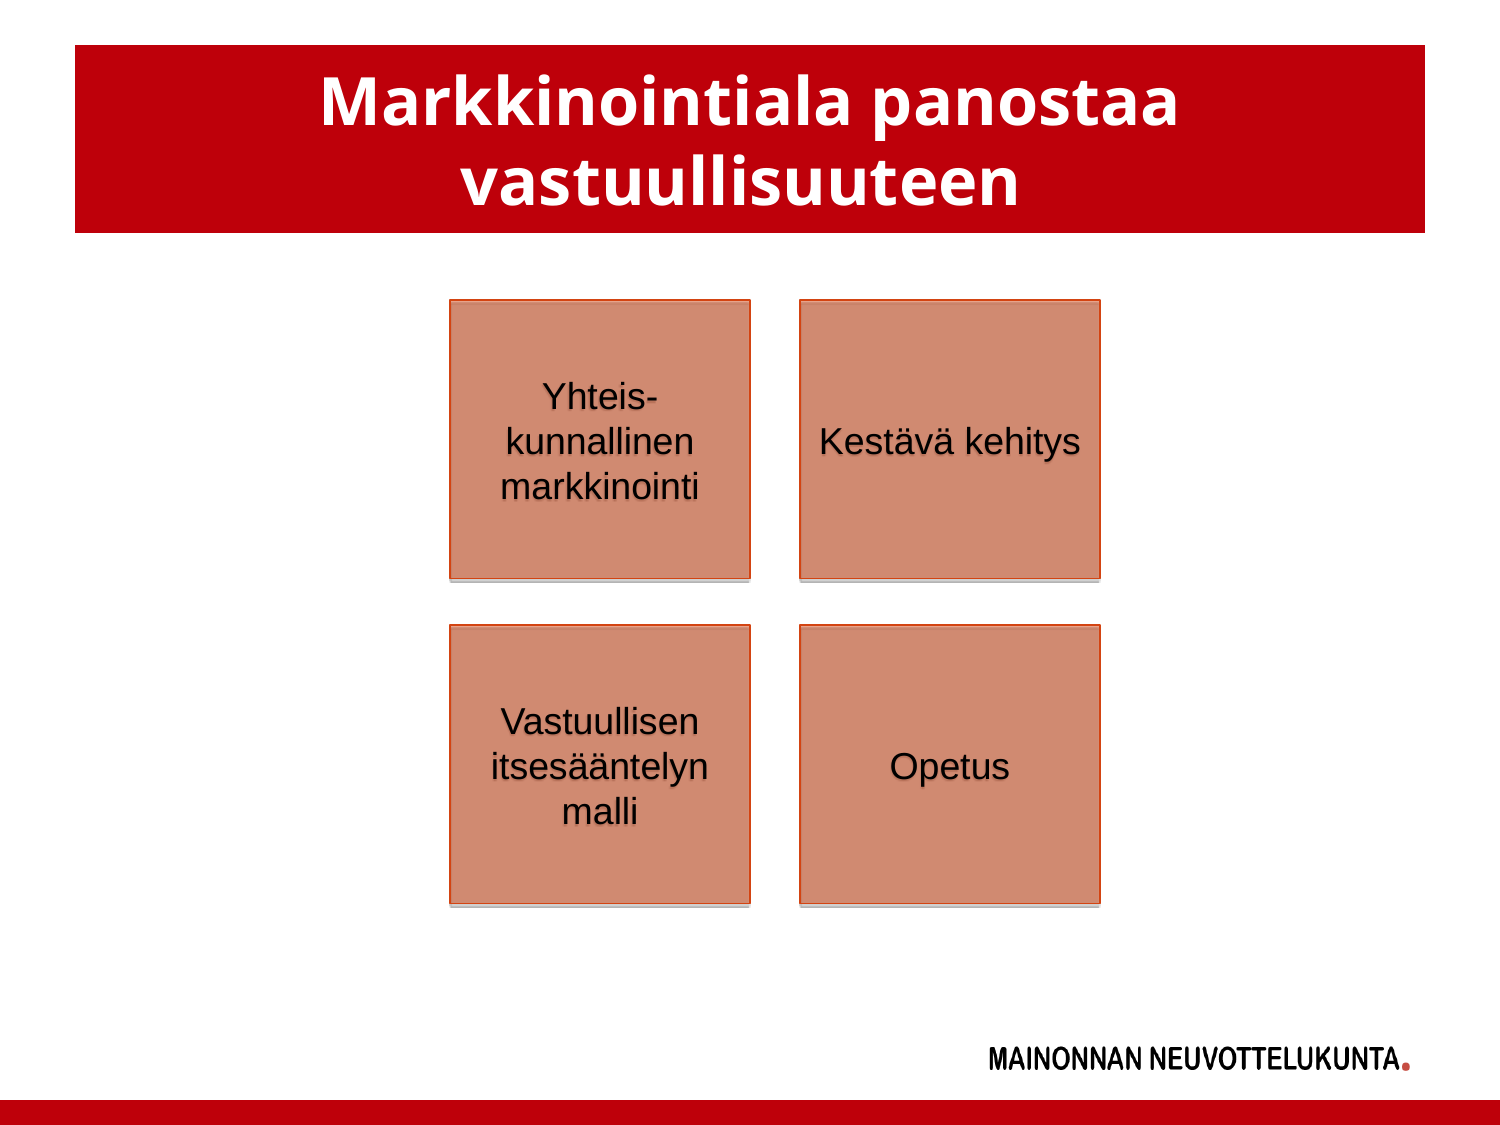

Markkinointiala panostaa vastuullisuuteen
Yhteis-kunnallinen markkinointi
Kestävä kehitys
Vastuullisen itsesääntelyn malli
Opetus